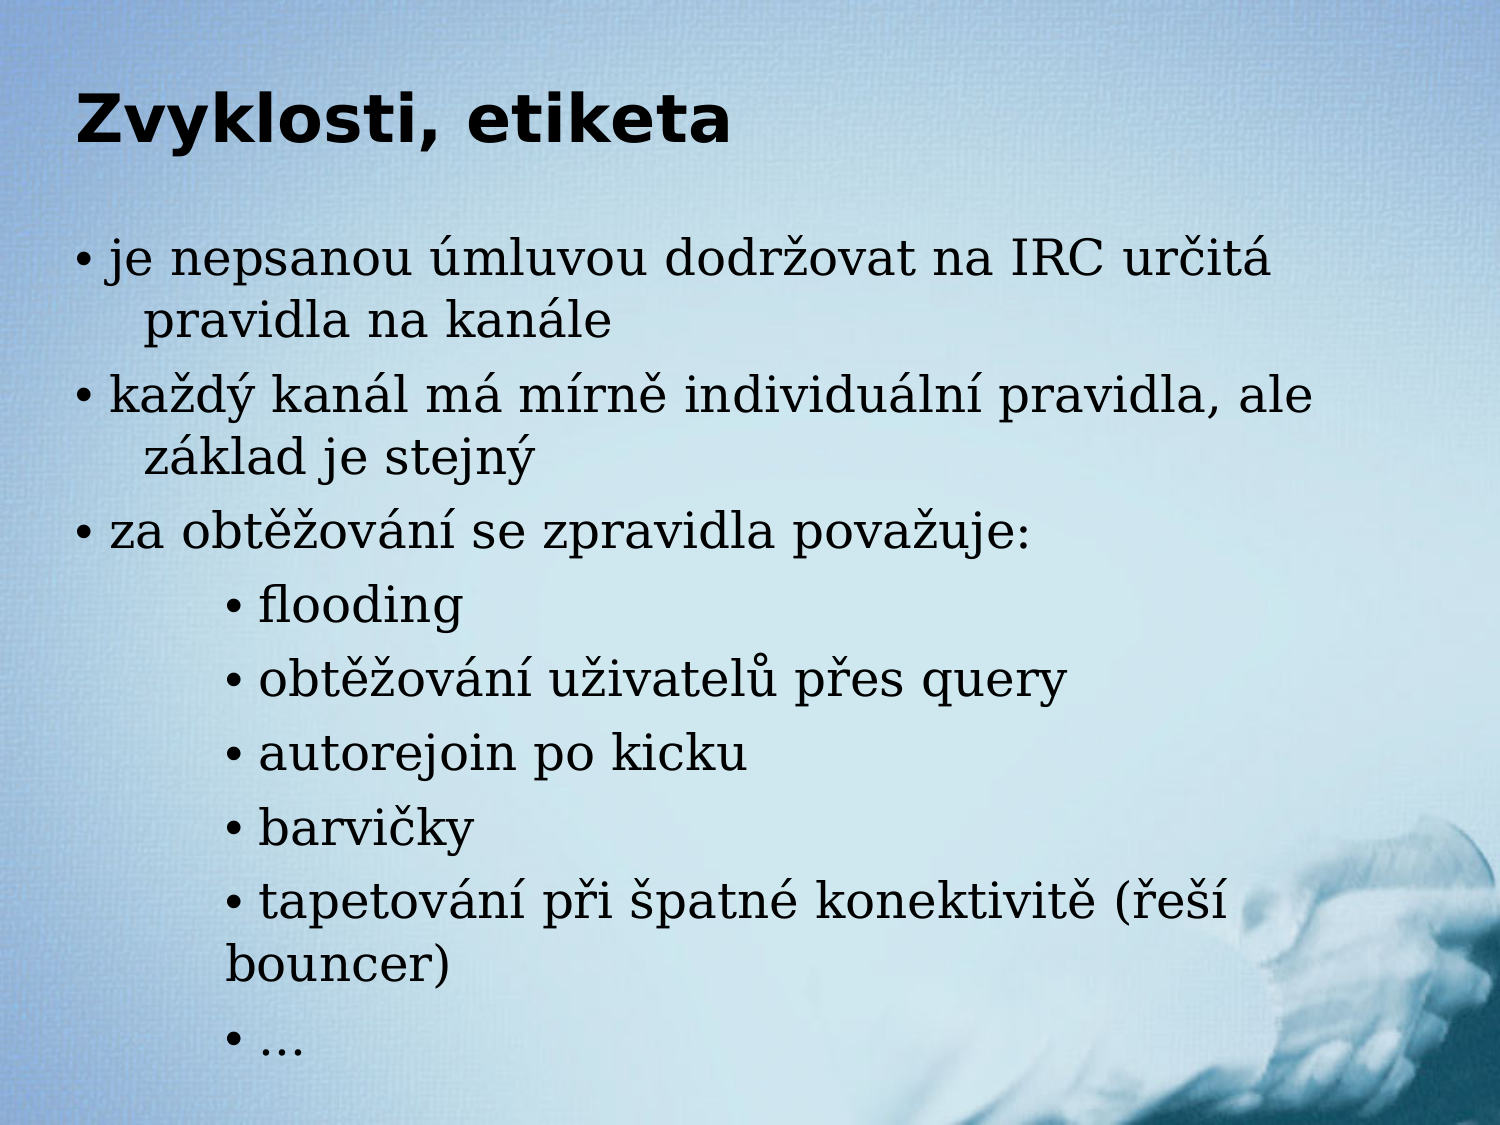

Zvyklosti, etiketa
je nepsanou úmluvou dodržovat na IRC určitá pravidla na kanále
každý kanál má mírně individuální pravidla, ale základ je stejný
za obtěžování se zpravidla považuje:
 flooding
 obtěžování uživatelů přes query
 autorejoin po kicku
 barvičky
 tapetování při špatné konektivitě (řeší bouncer)
 ...